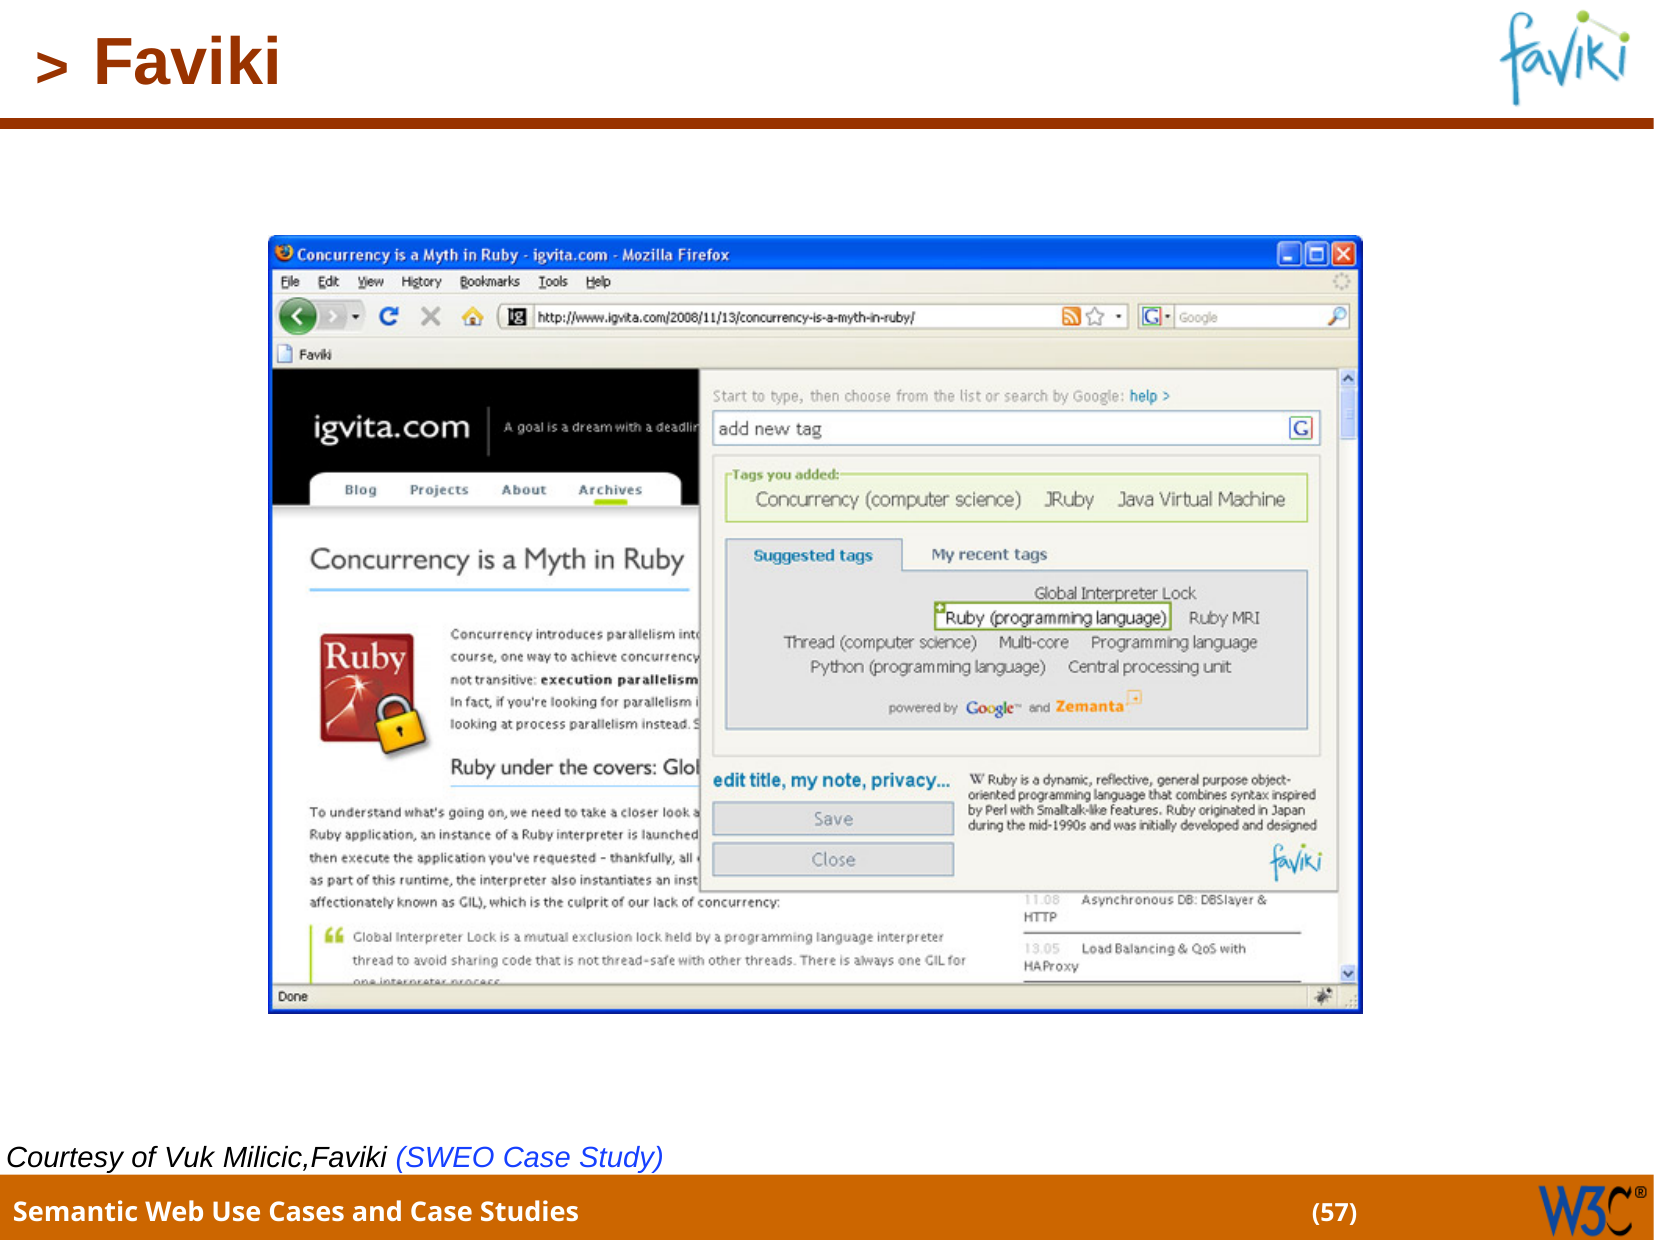

# Faviki
Courtesy of Vuk Milicic,Faviki (SWEO Case Study)